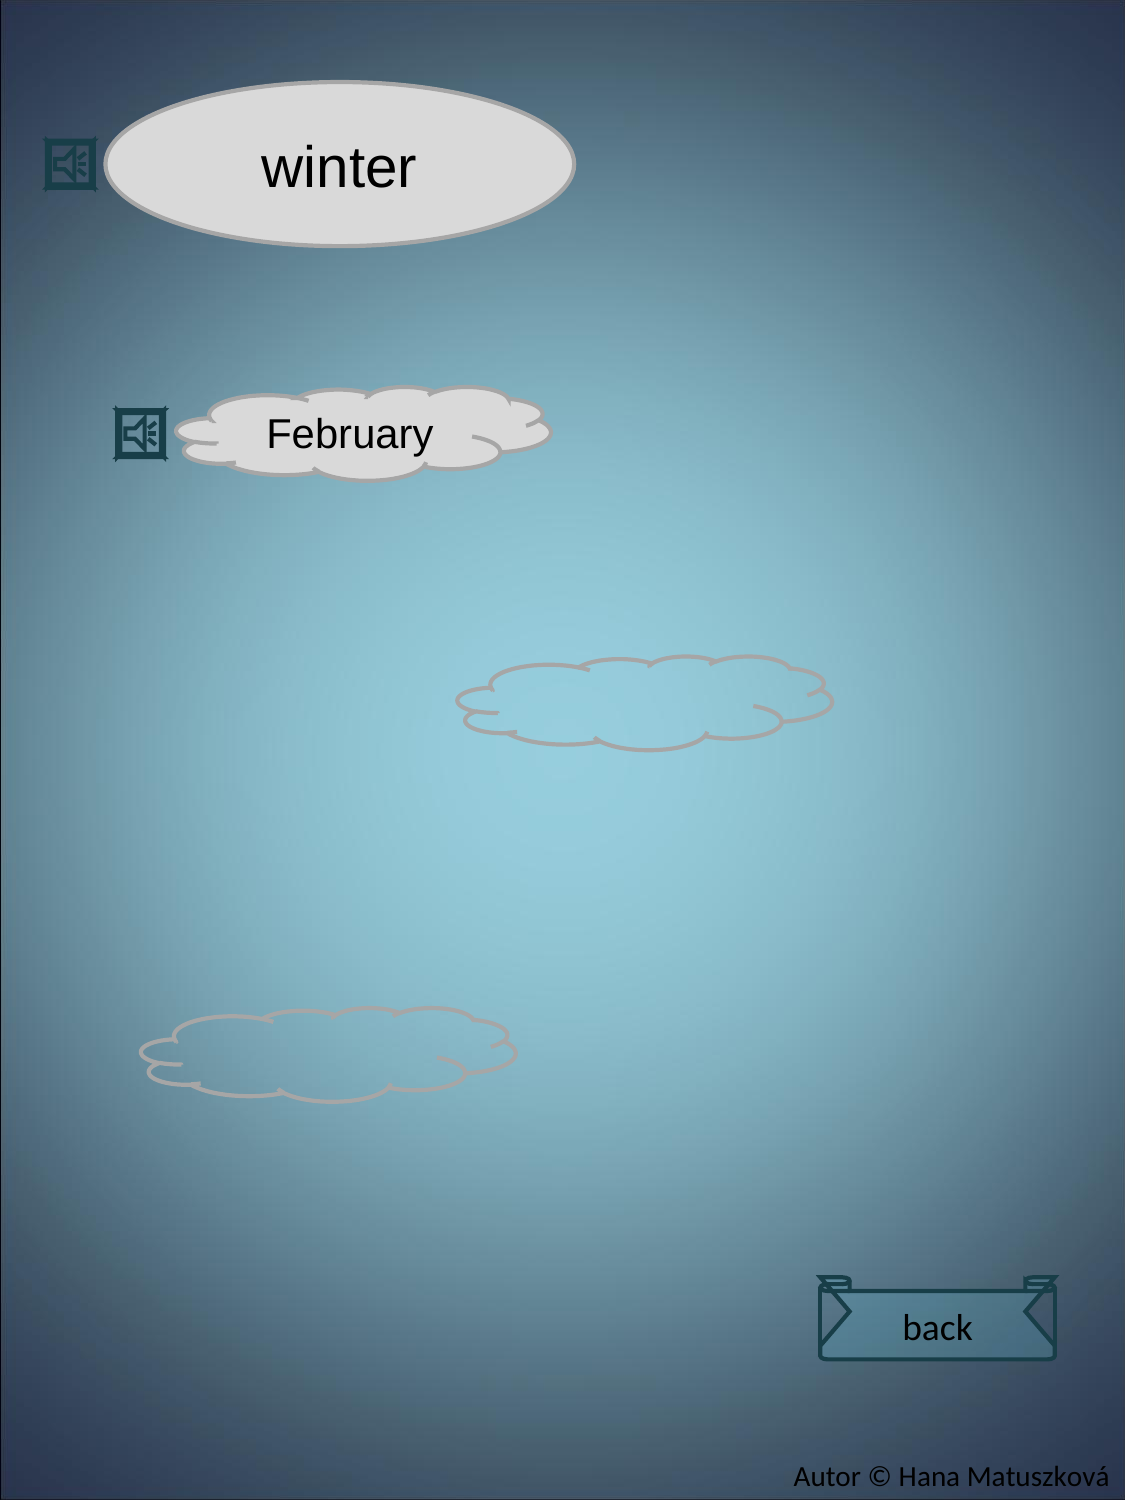

winter
February
back
Autor © Hana Matuszková